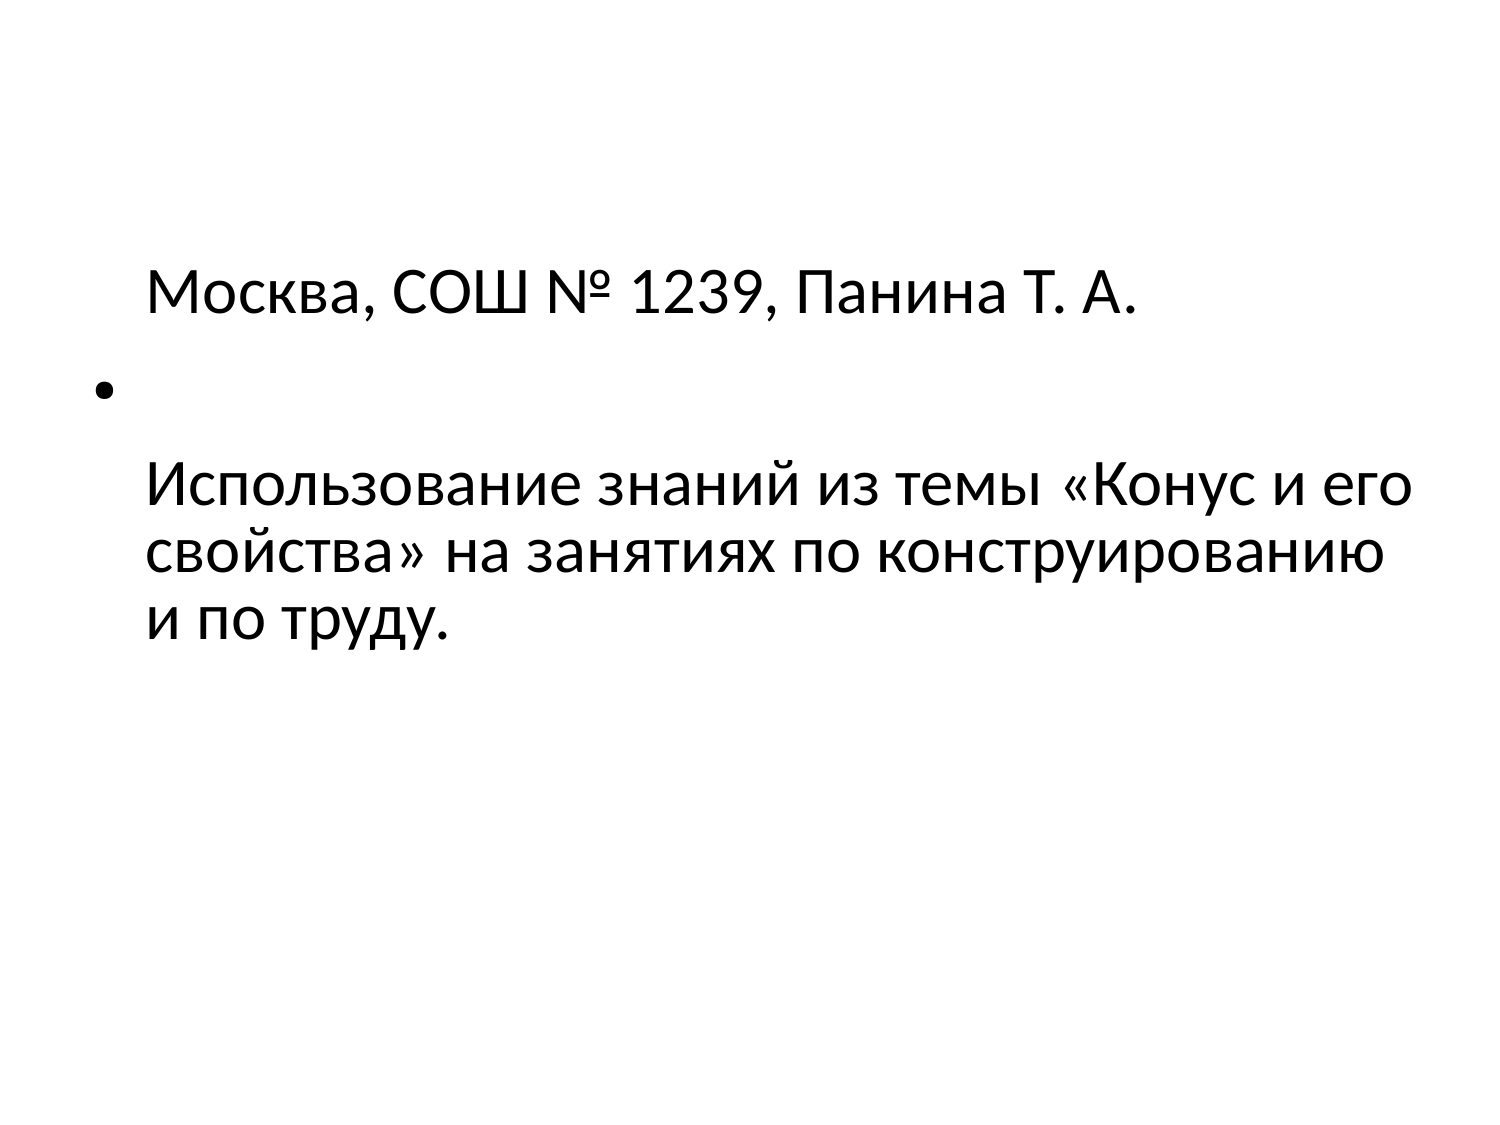

# Москва, СОШ № 1239, Панина Т. А.
Использование знаний из темы «Конус и его свойства» на занятиях по конструированию и по труду.